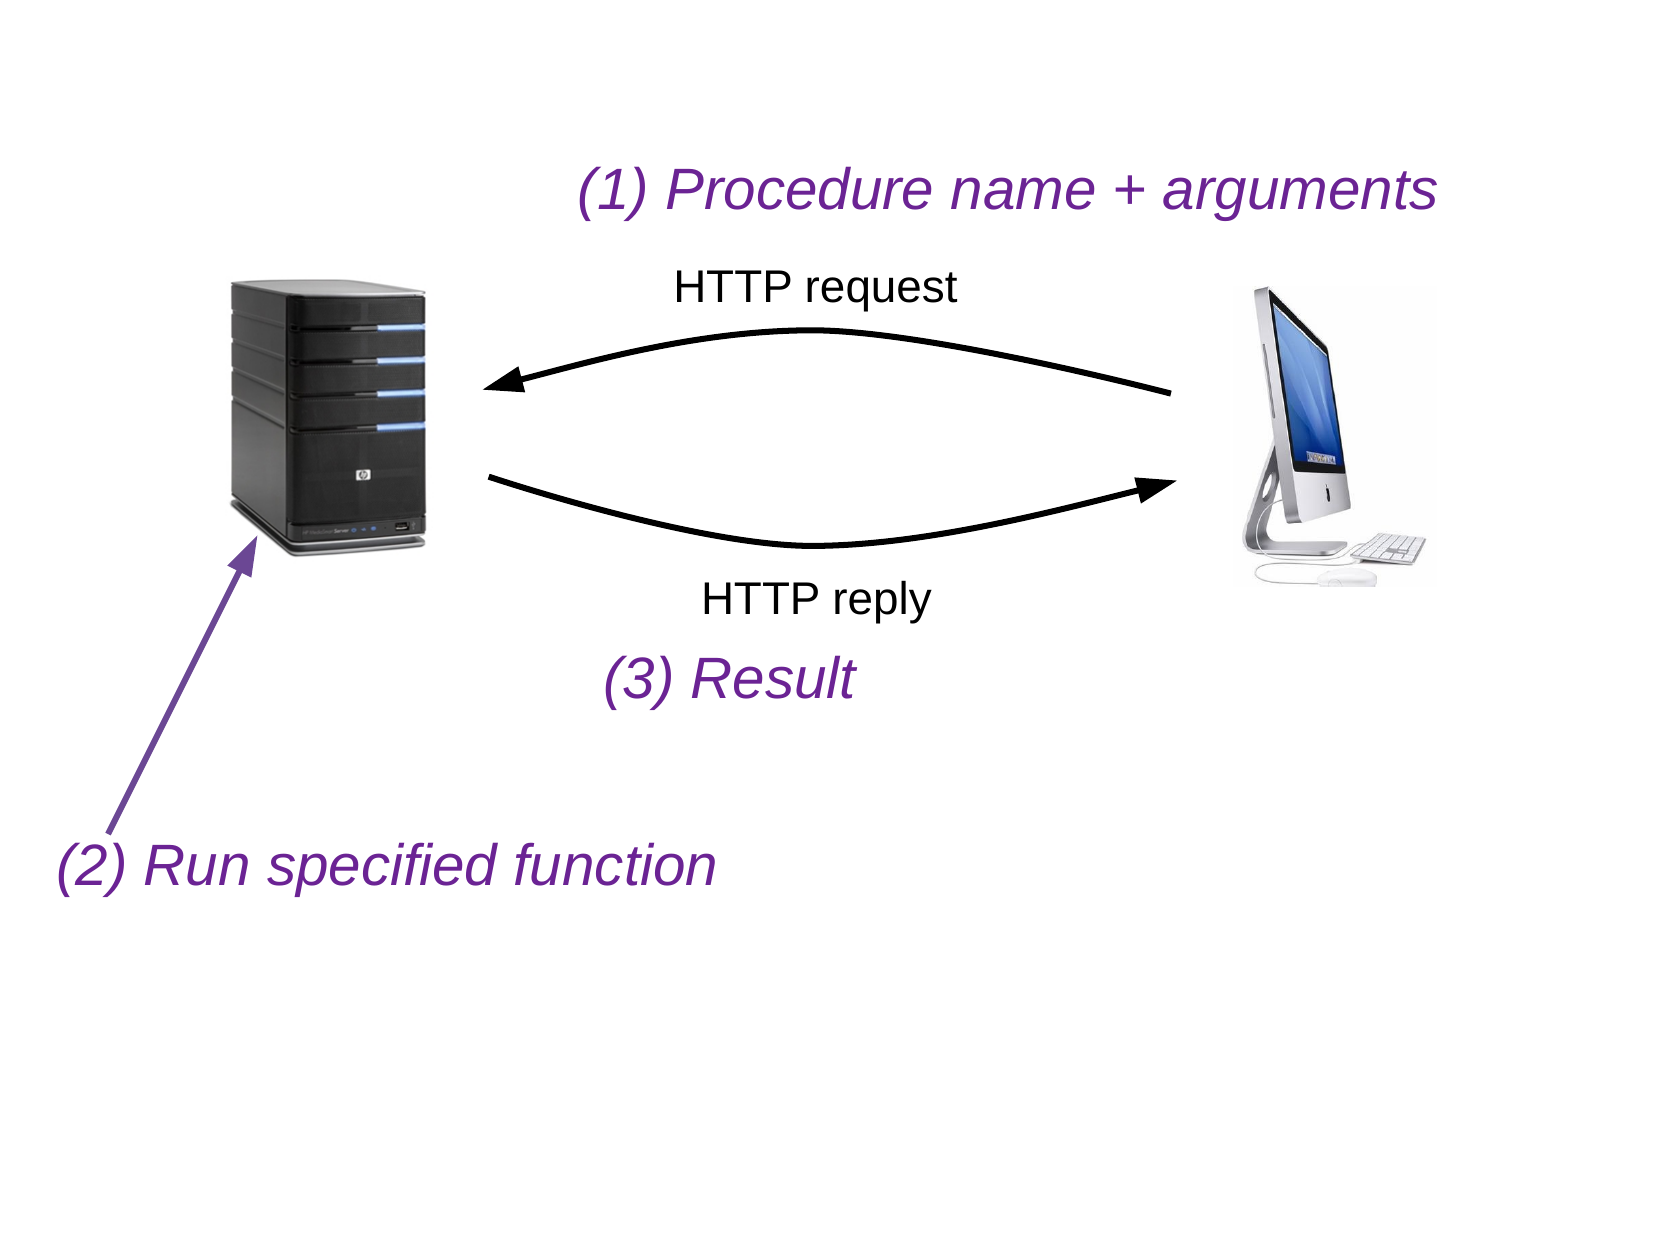

(1) Procedure name + arguments
HTTP request
HTTP reply
(3) Result
(2) Run specified function